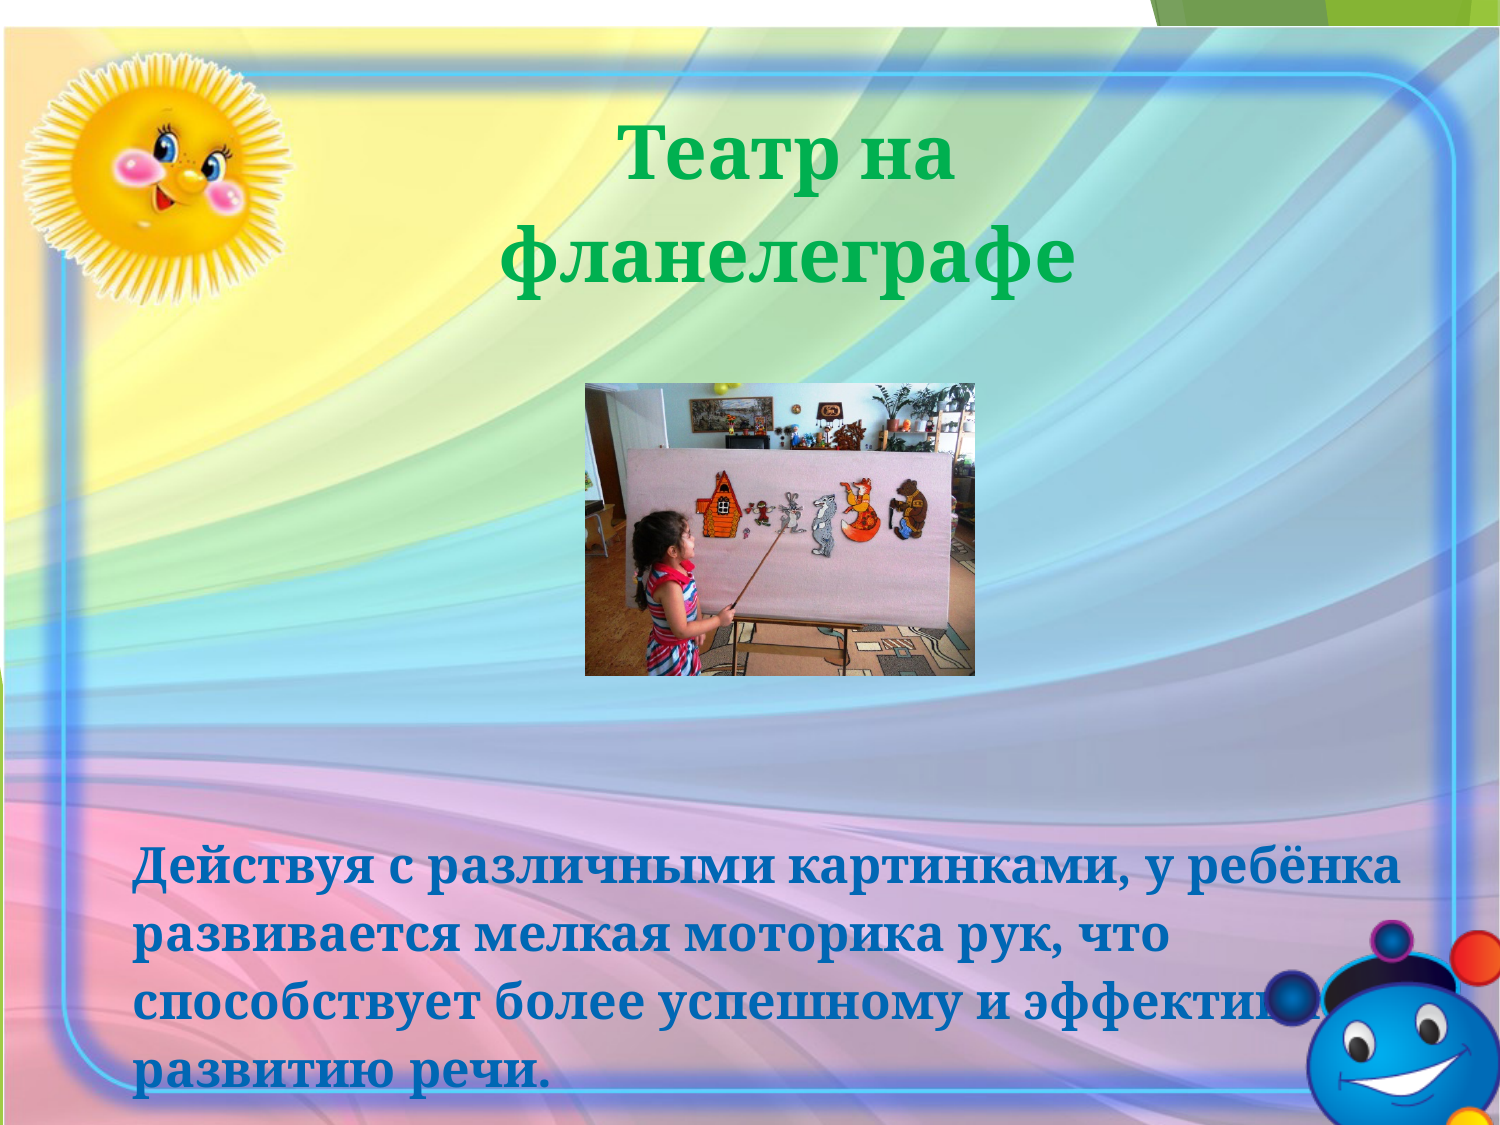

Театр на фланелеграфе
Действуя с различными картинками, у ребёнка развивается мелкая моторика рук, что способствует более успешному и эффективному развитию речи.